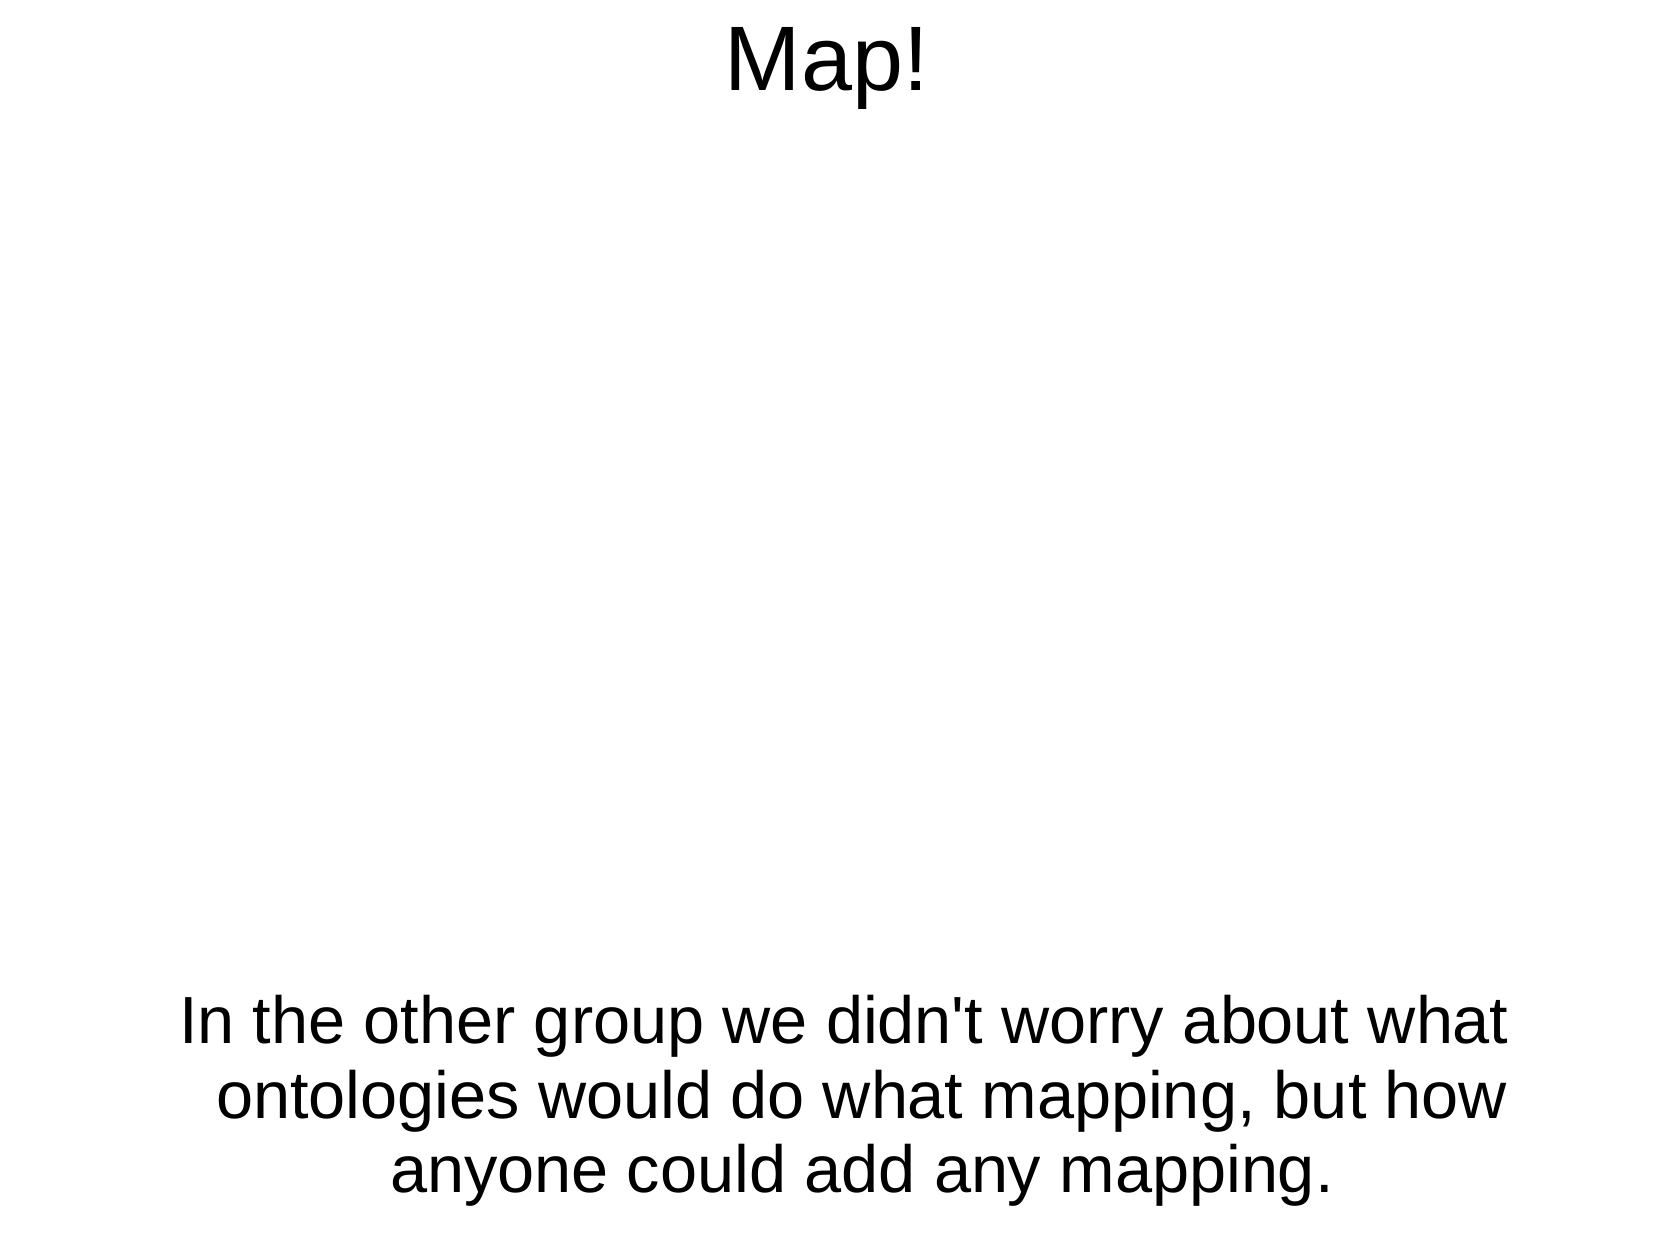

# Map!
In the other group we didn't worry about what ontologies would do what mapping, but how anyone could add any mapping.